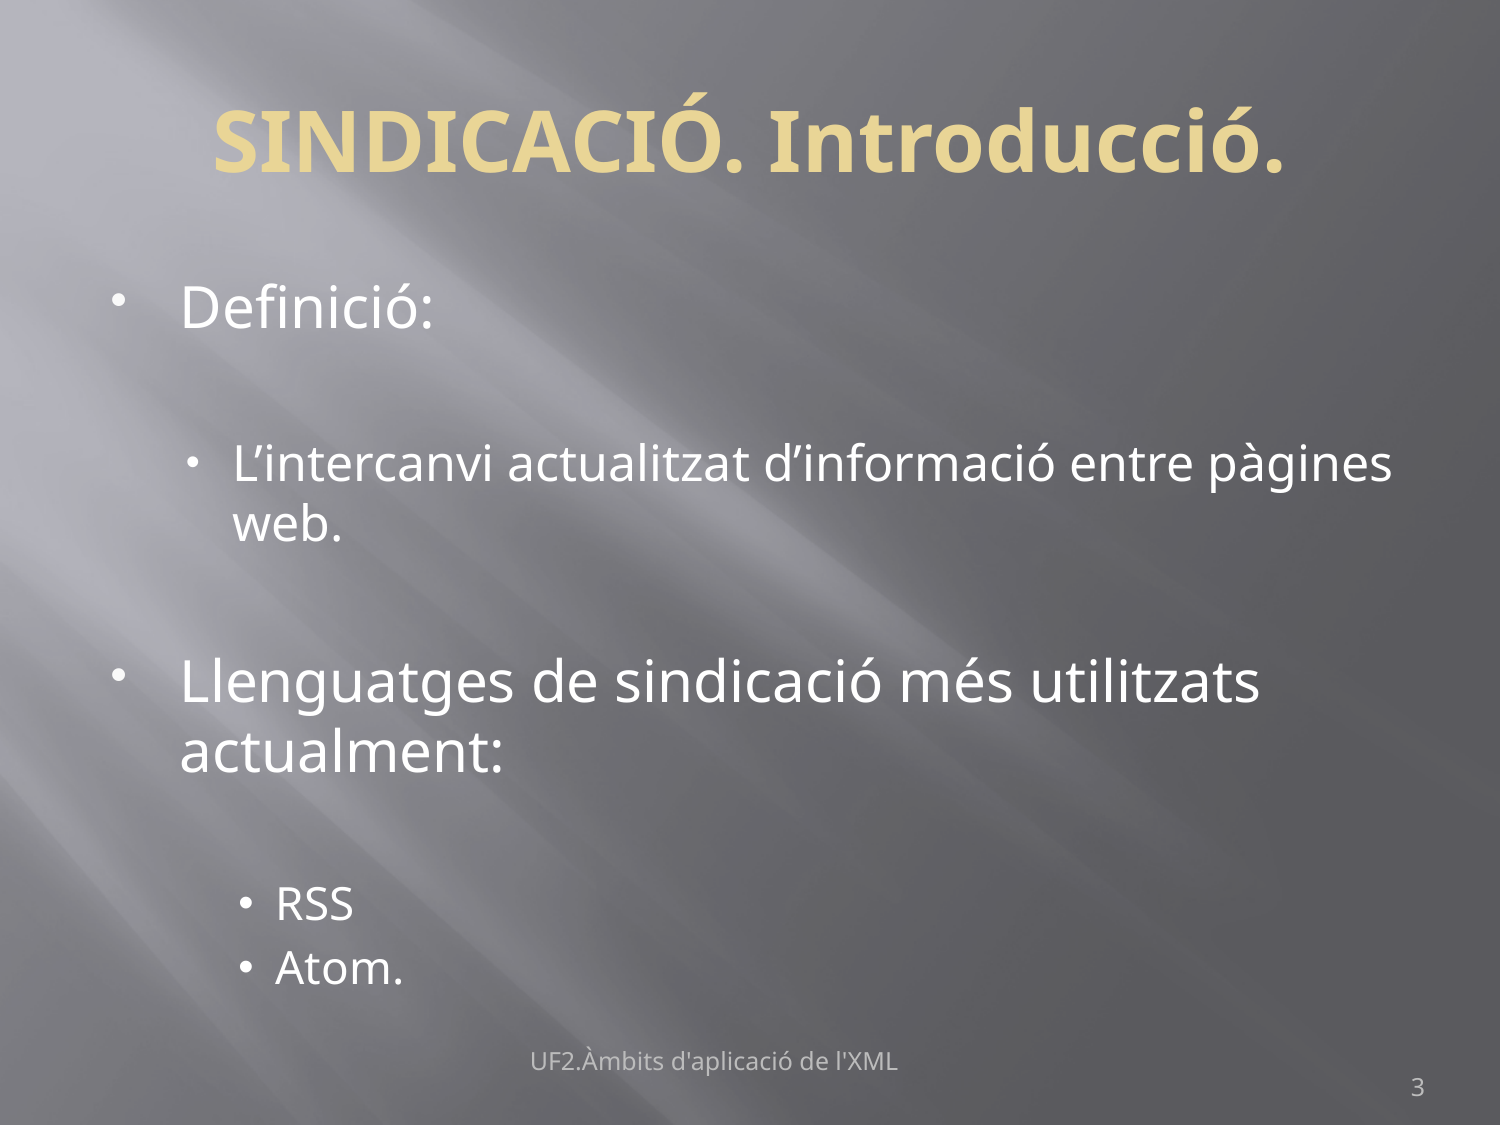

# SINDICACIÓ. Introducció.
Definició:
L’intercanvi actualitzat d’informació entre pàgines web.
Llenguatges de sindicació més utilitzats actualment:
RSS
Atom.
UF2.Àmbits d'aplicació de l'XML